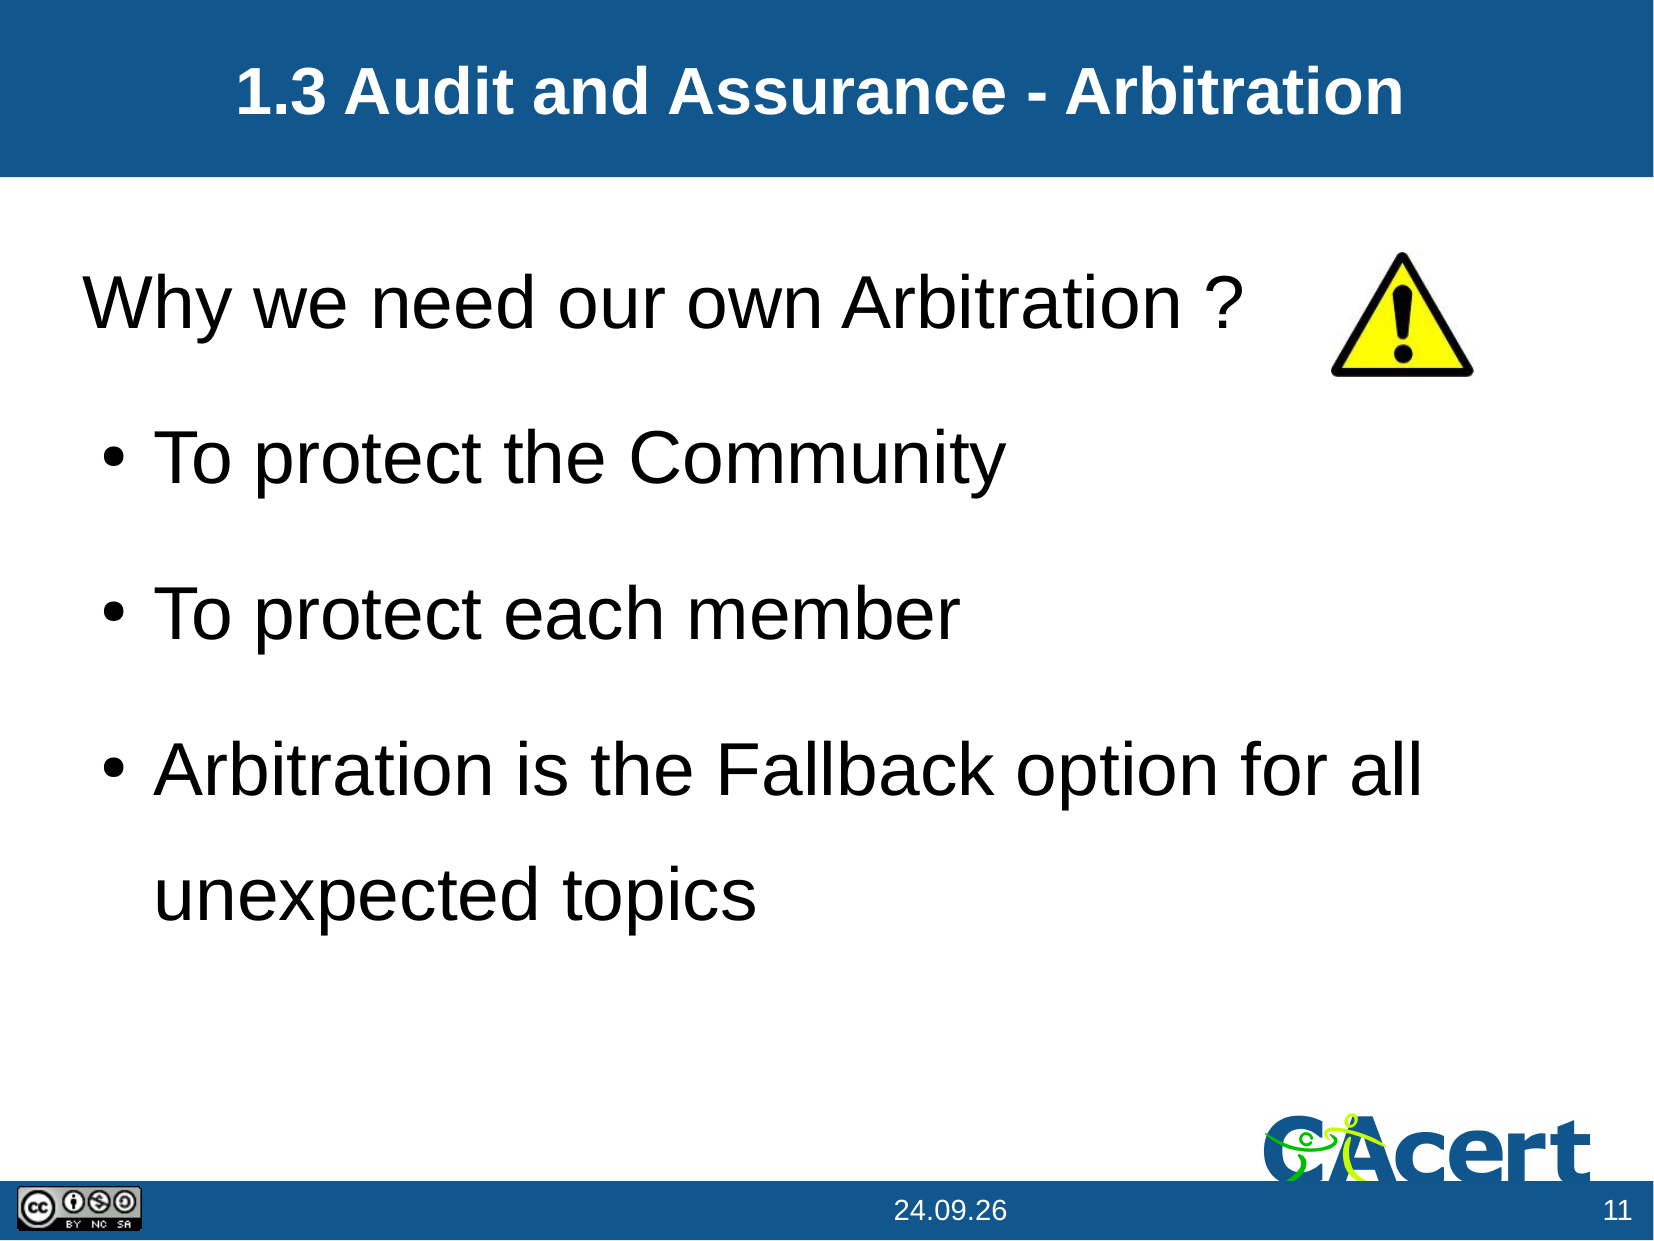

# 1.3 Audit and Assurance - Arbitration
Why we need our own Arbitration ?
To protect the Community
To protect each member
Arbitration is the Fallback option for all unexpected topics